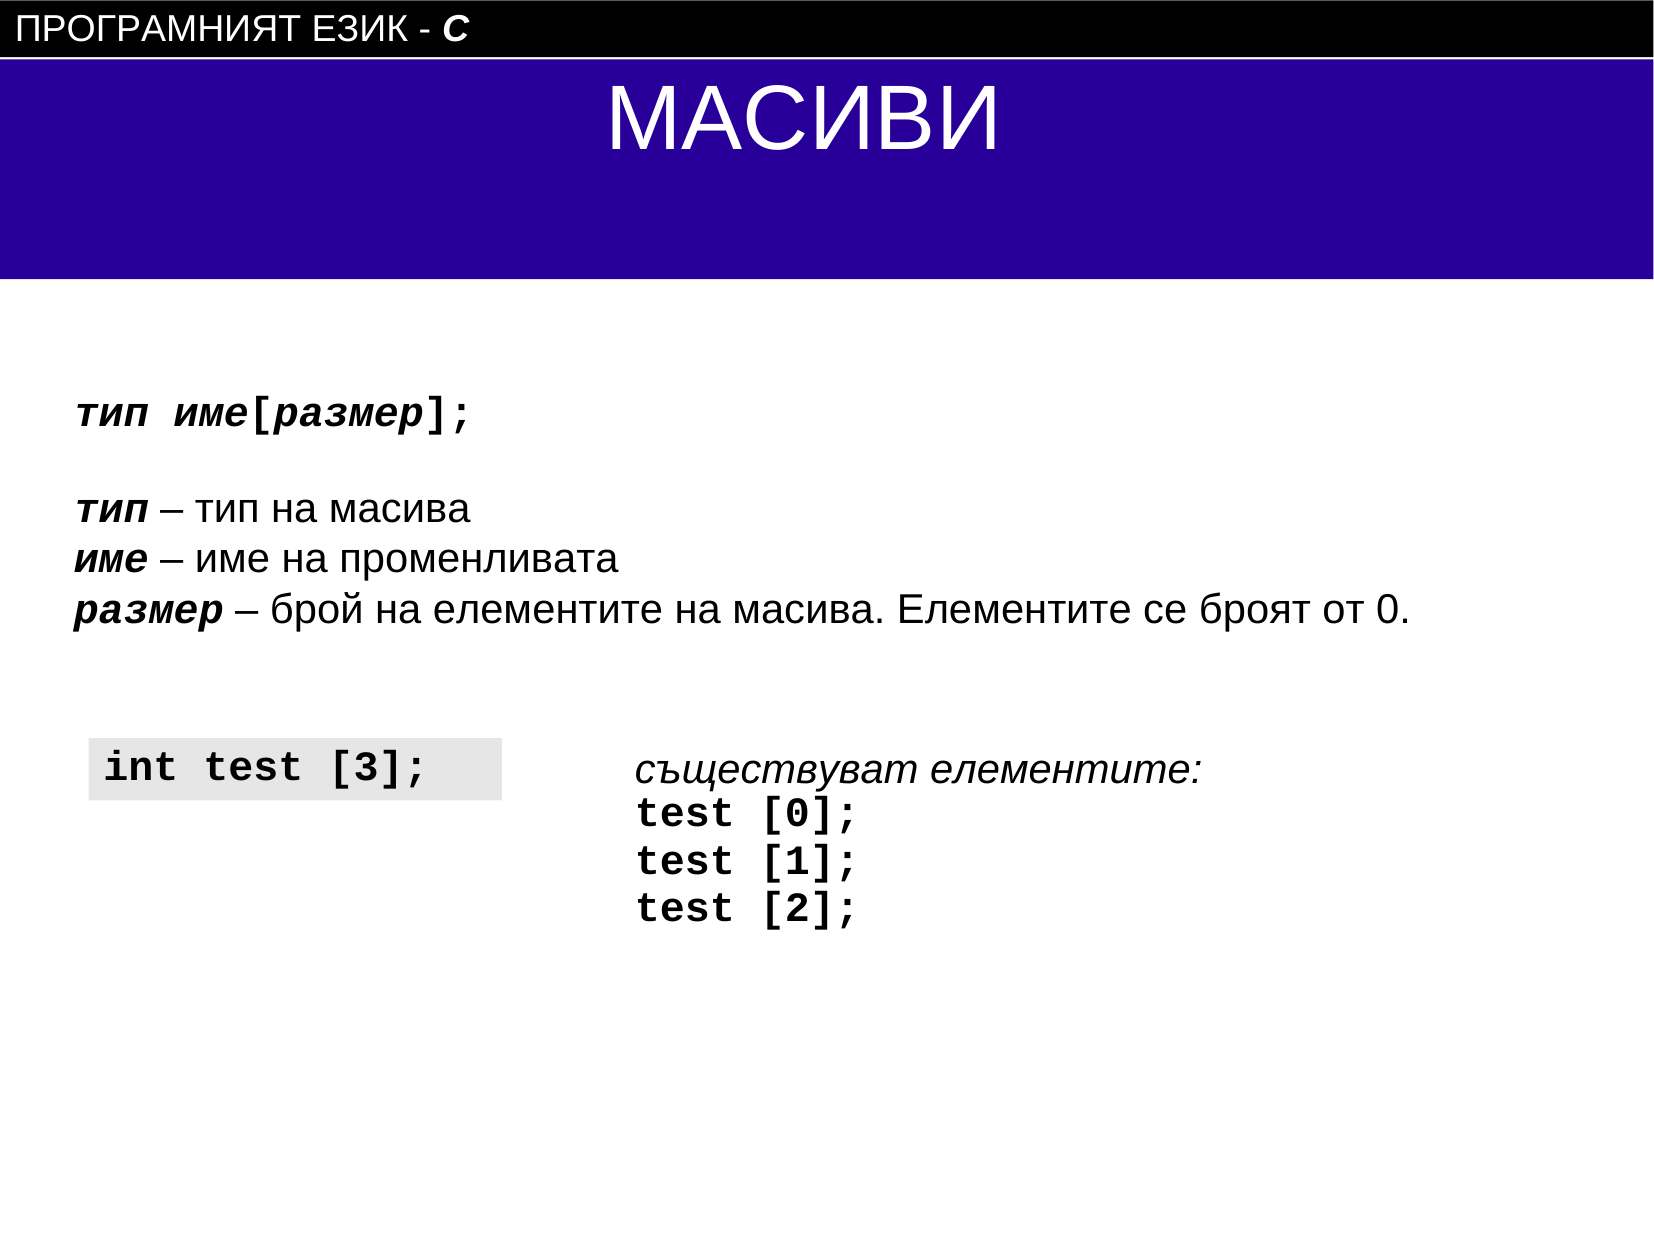

ПРОГРАМНИЯT ЕЗИК - С
						 		МАСИВИ
тип име[размер];
тип – тип на масива
име – име на променливата
размер – брой на елементите на масива. Елементите се броят от 0.
int test [3];
съществуват елементите:
test [0];
test [1];
test [2];